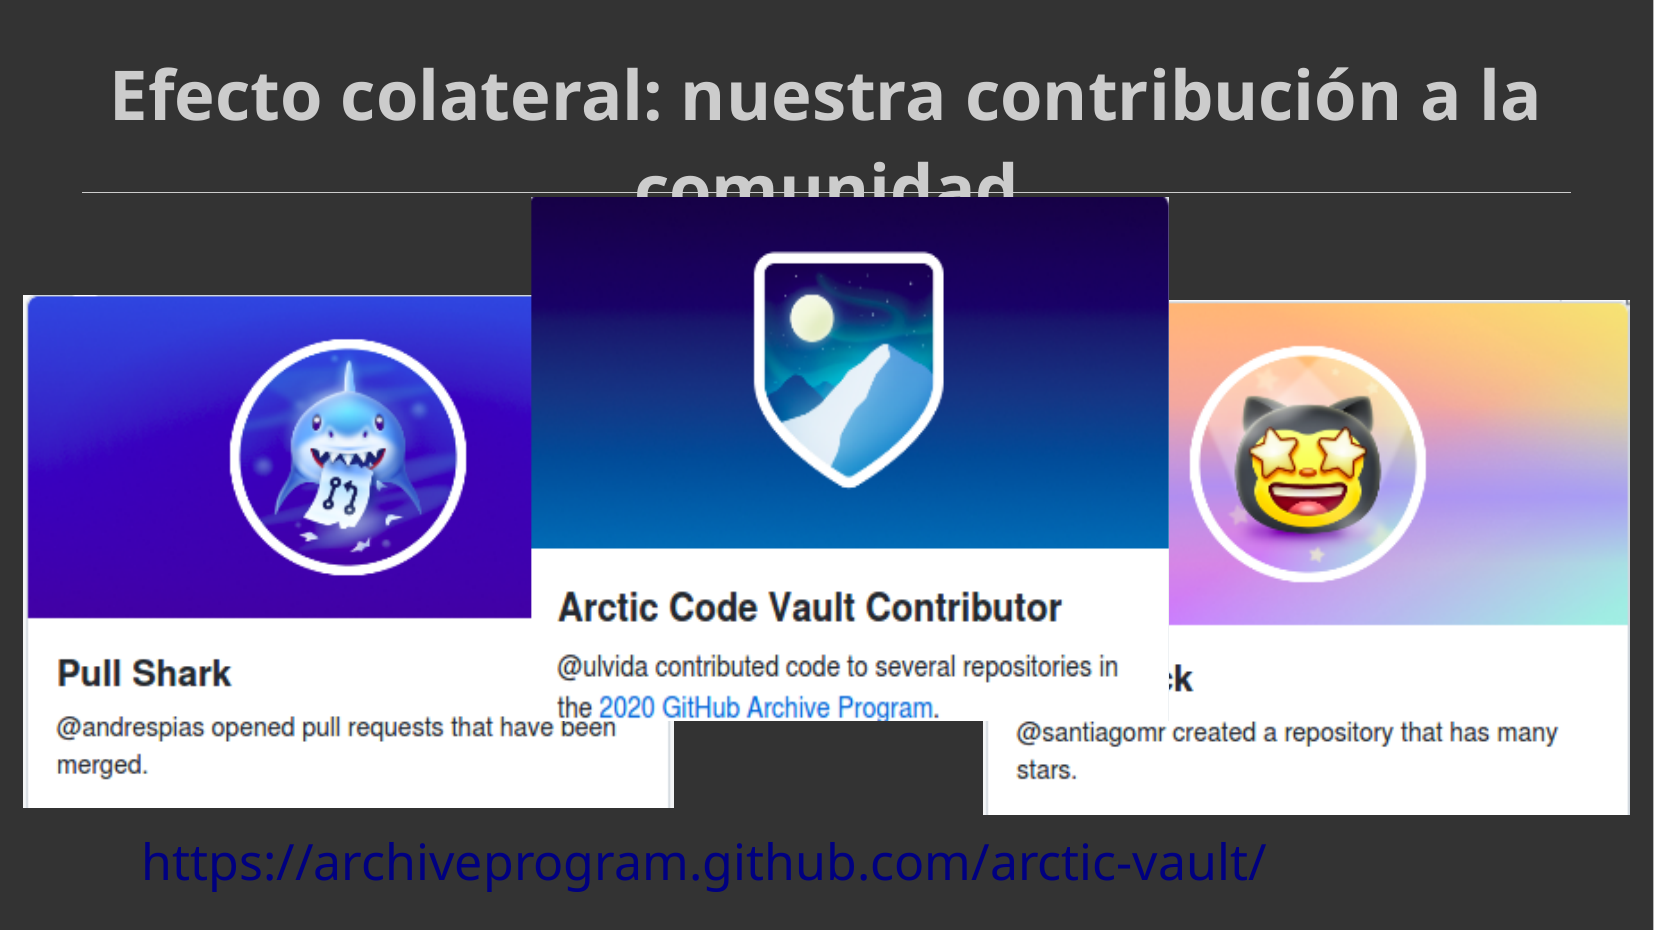

# Efecto colateral: nuestra contribución a la comunidad
https://archiveprogram.github.com/arctic-vault/